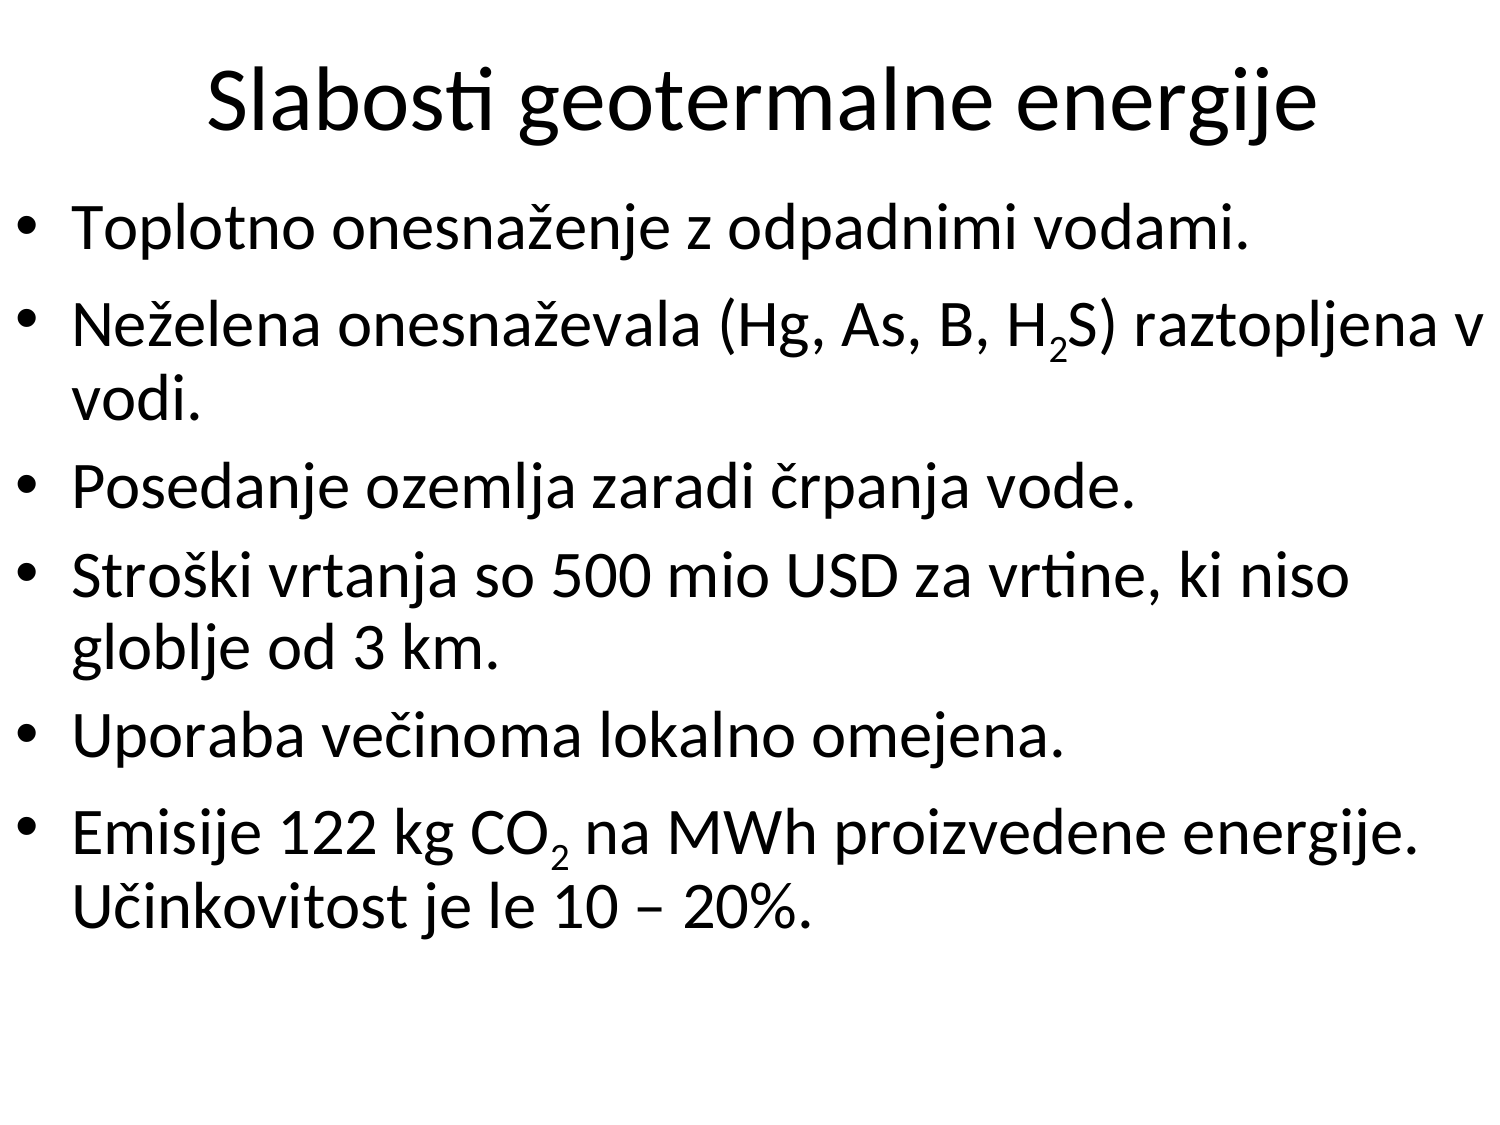

Slabosti geotermalne energije
Toplotno onesnaženje z odpadnimi vodami.
Neželena onesnaževala (Hg, As, B, H2S) raztopljena v vodi.
Posedanje ozemlja zaradi črpanja vode.
Stroški vrtanja so 500 mio USD za vrtine, ki niso globlje od 3 km.
Uporaba večinoma lokalno omejena.
Emisije 122 kg CO2 na MWh proizvedene energije. Učinkovitost je le 10 – 20%.